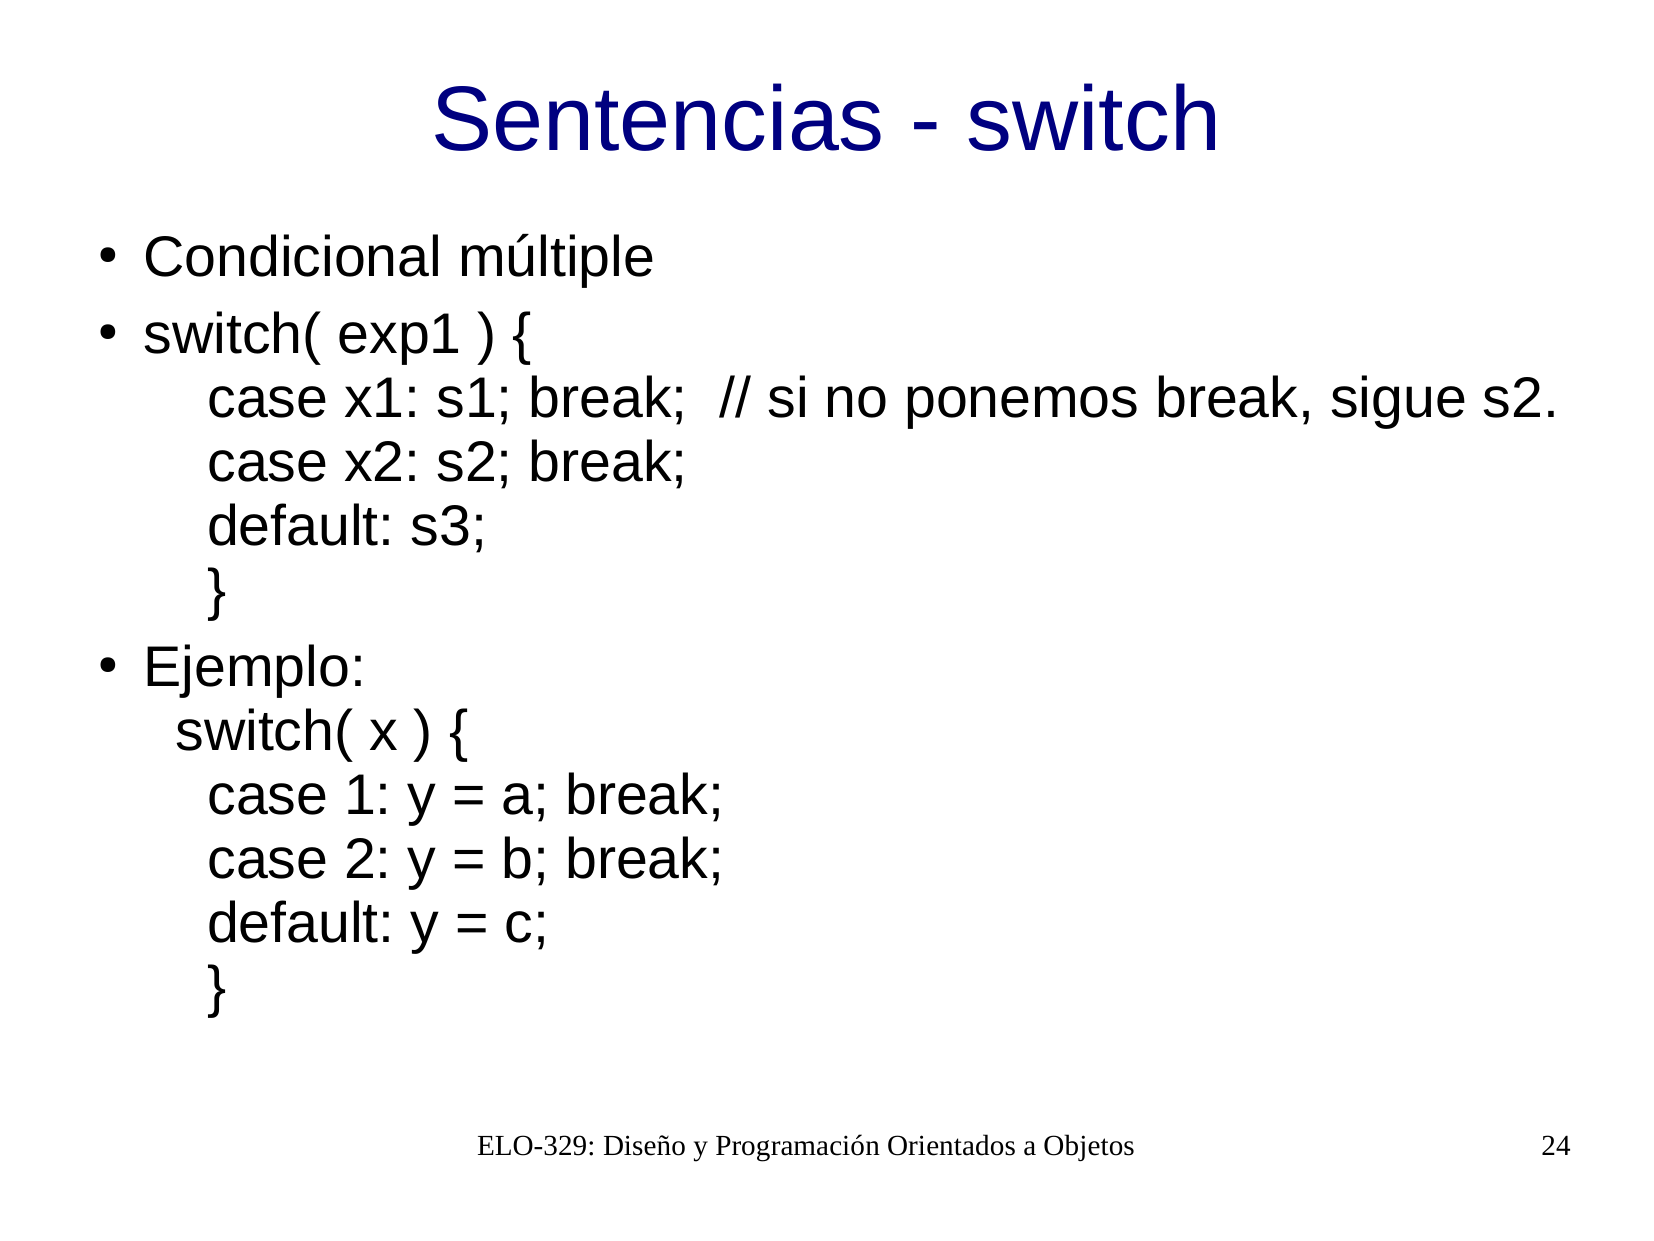

# Sentencias - switch
Condicional múltiple
switch( exp1 ) {
 case x1: s1; break; // si no ponemos break, sigue s2.
 case x2: s2; break;
 default: s3;
 }
Ejemplo:
 switch( x ) {
 case 1: y = a; break;
 case 2: y = b; break;
 default: y = c;
 }
24